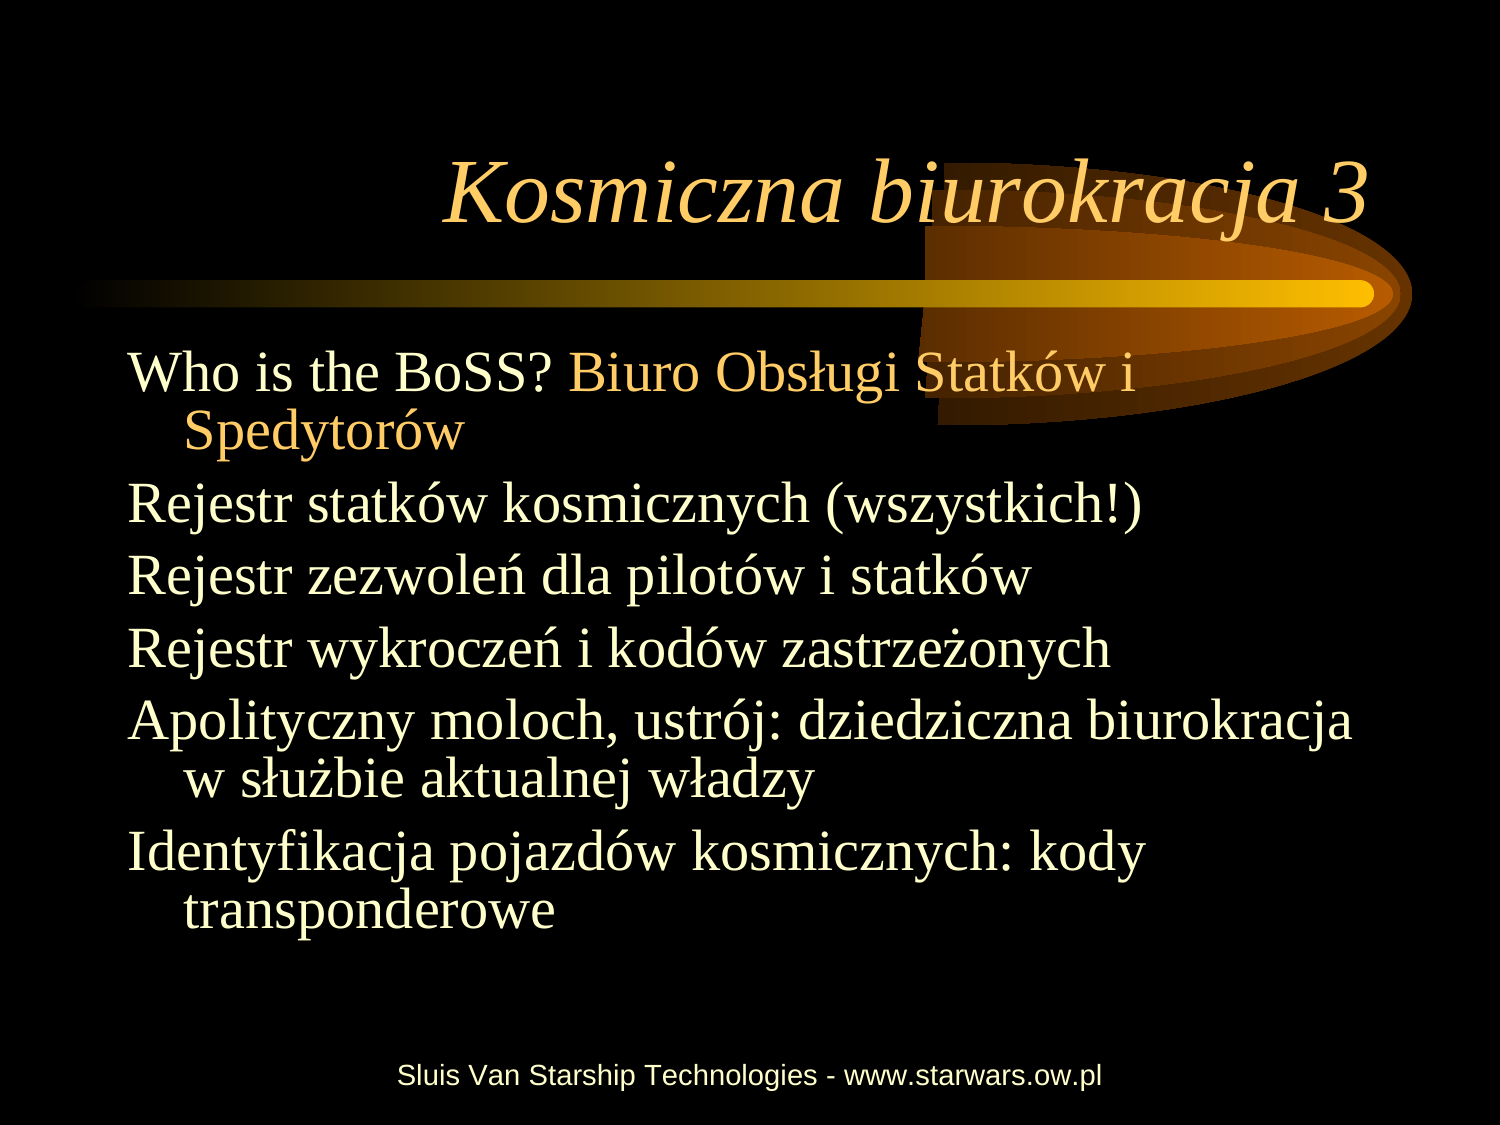

# Kosmiczna biurokracja 3
Who is the BoSS? Biuro Obsługi Statków i Spedytorów
Rejestr statków kosmicznych (wszystkich!)
Rejestr zezwoleń dla pilotów i statków
Rejestr wykroczeń i kodów zastrzeżonych
Apolityczny moloch, ustrój: dziedziczna biurokracja w służbie aktualnej władzy
Identyfikacja pojazdów kosmicznych: kody transponderowe
Sluis Van Starship Technologies - www.starwars.ow.pl